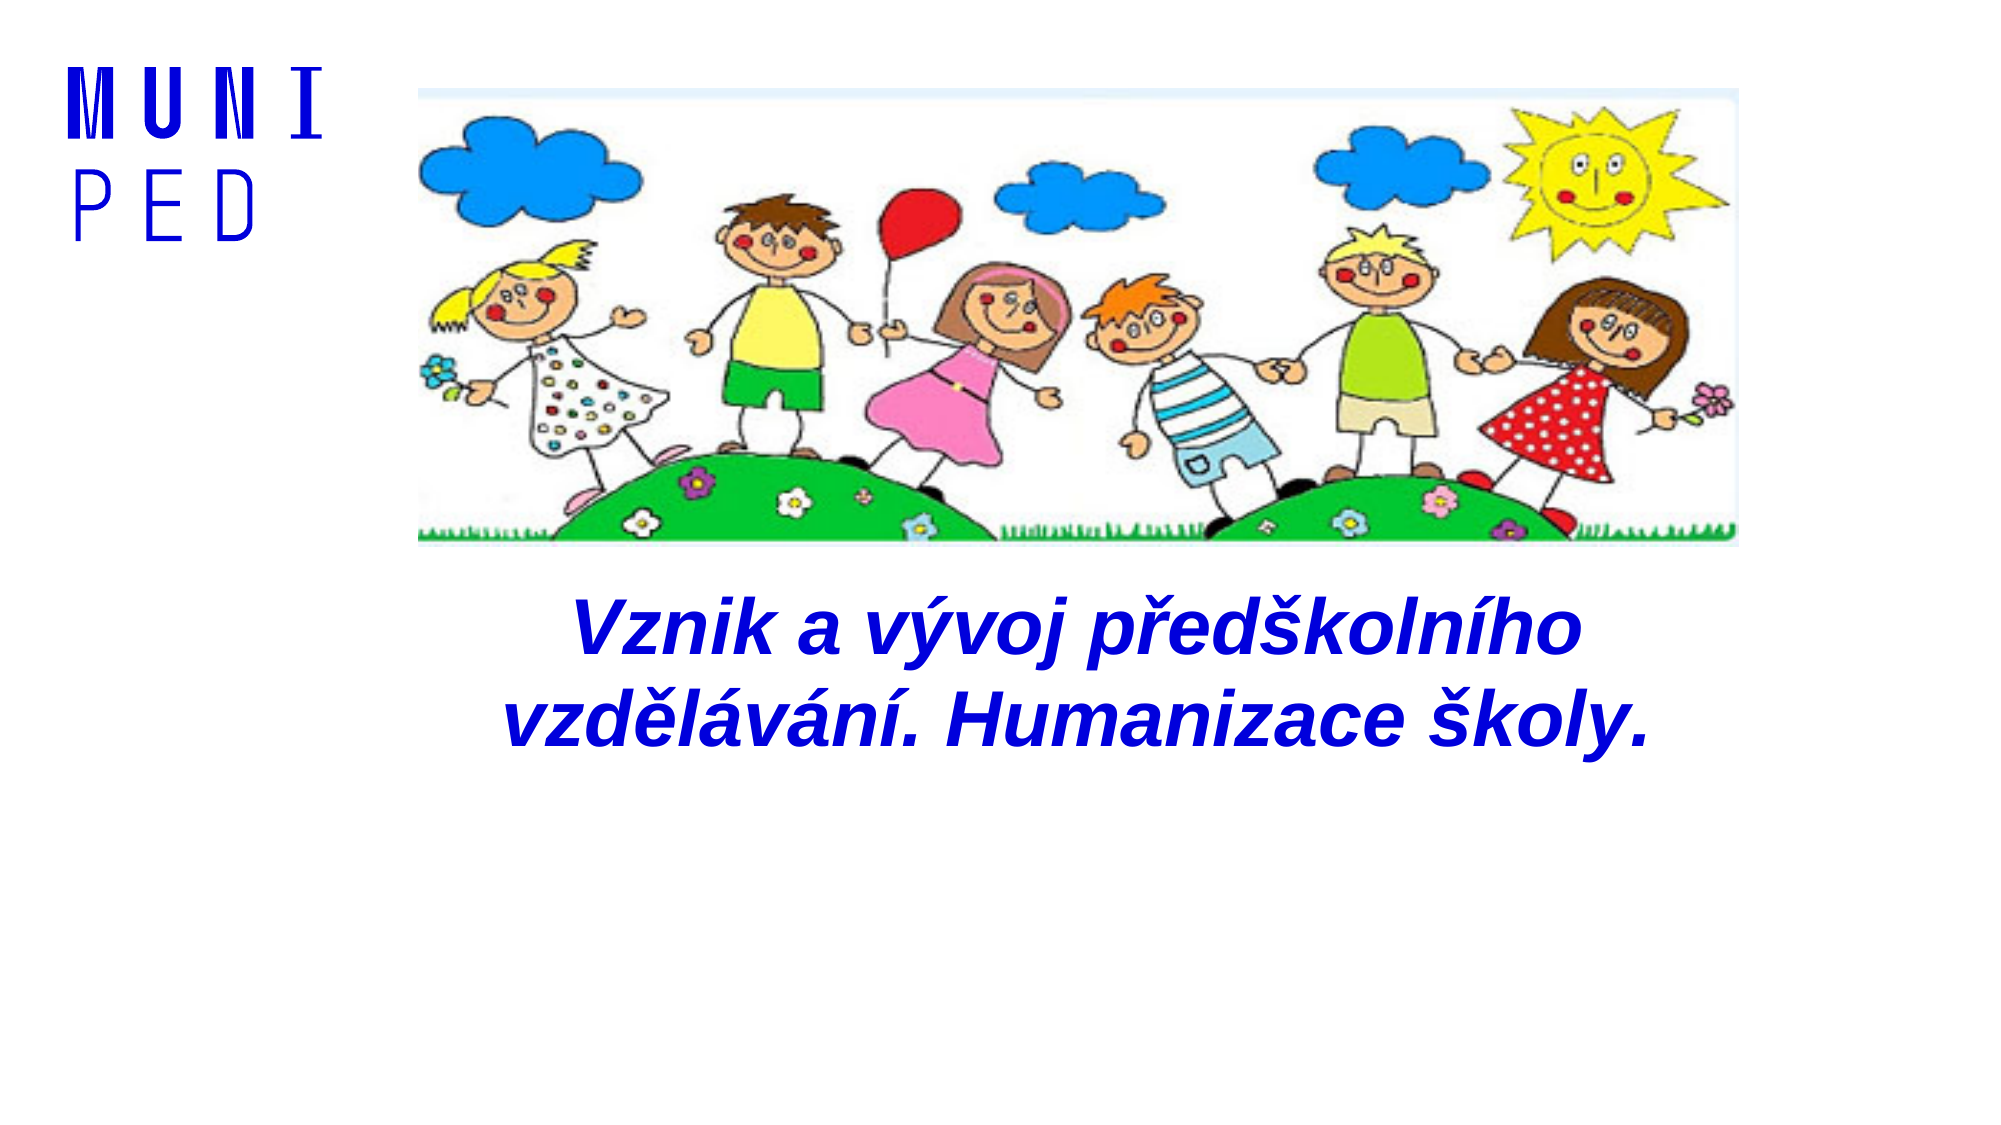

# Vznik a vývoj předškolního vzdělávání. Humanizace školy.